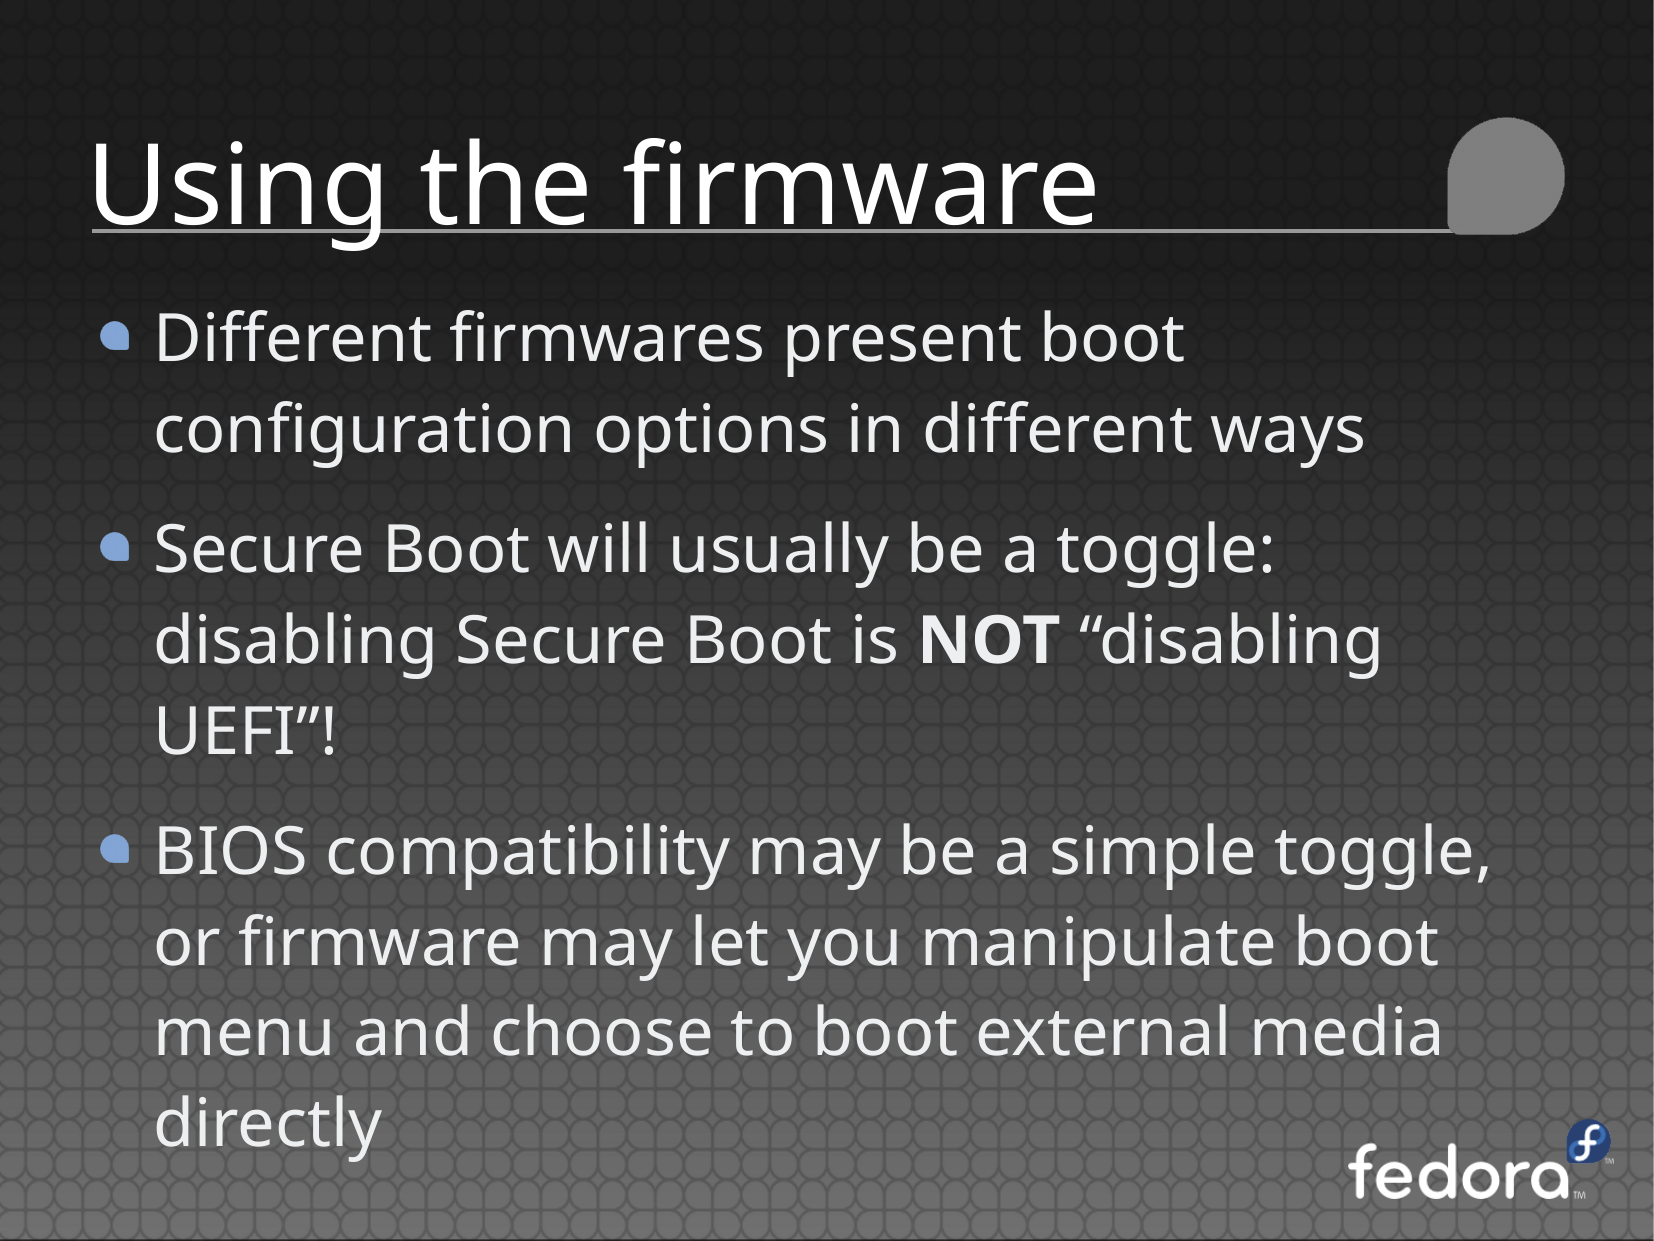

# Using the firmware
Different firmwares present boot configuration options in different ways
Secure Boot will usually be a toggle: disabling Secure Boot is NOT “disabling UEFI”!
BIOS compatibility may be a simple toggle, or firmware may let you manipulate boot menu and choose to boot external media directly